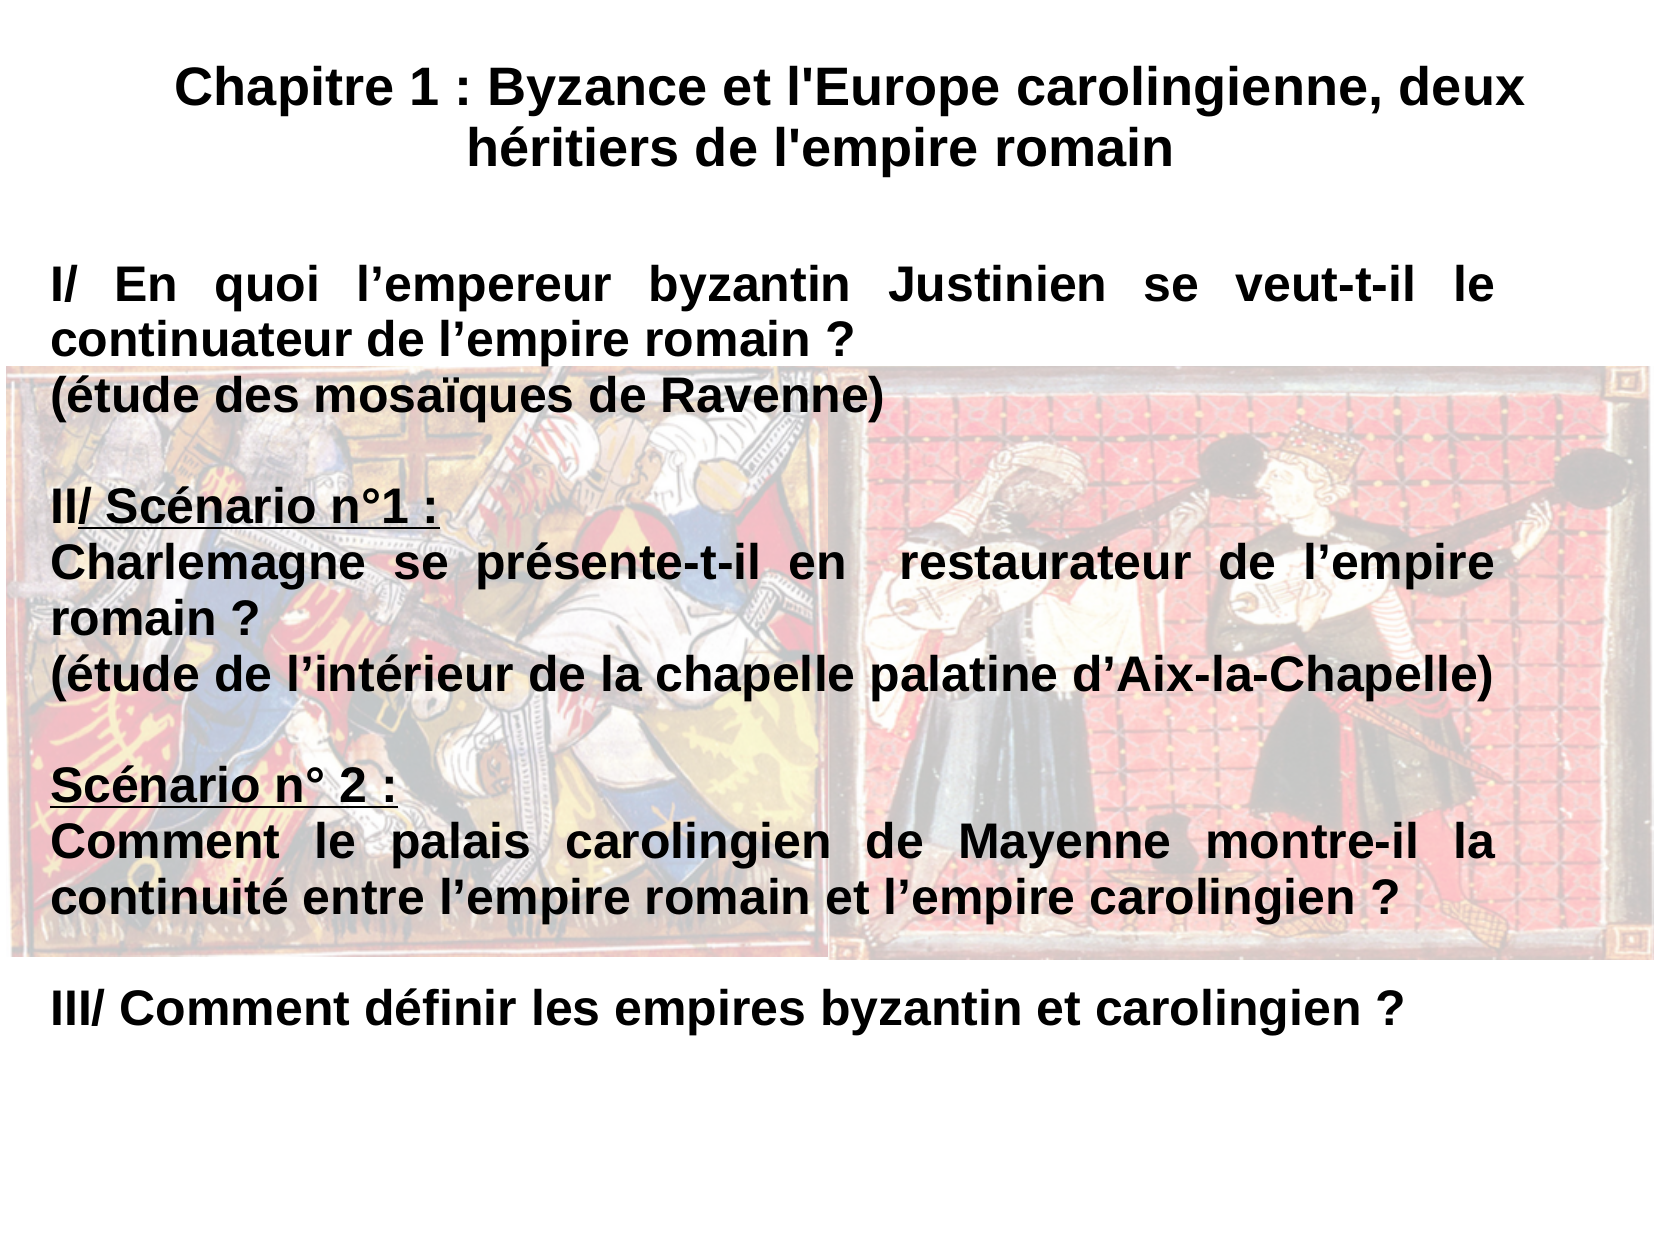

Chapitre 1 : Byzance et l'Europe carolingienne, deux héritiers de l'empire romain
I/ En quoi l’empereur byzantin Justinien se veut-t-il le continuateur de l’empire romain ?
(étude des mosaïques de Ravenne)
II/ Scénario n°1 :
Charlemagne se présente-t-il en restaurateur de l’empire romain ?
(étude de l’intérieur de la chapelle palatine d’Aix-la-Chapelle)
Scénario n° 2 :
Comment le palais carolingien de Mayenne montre-il la continuité entre l’empire romain et l’empire carolingien ?
III/ Comment définir les empires byzantin et carolingien ?